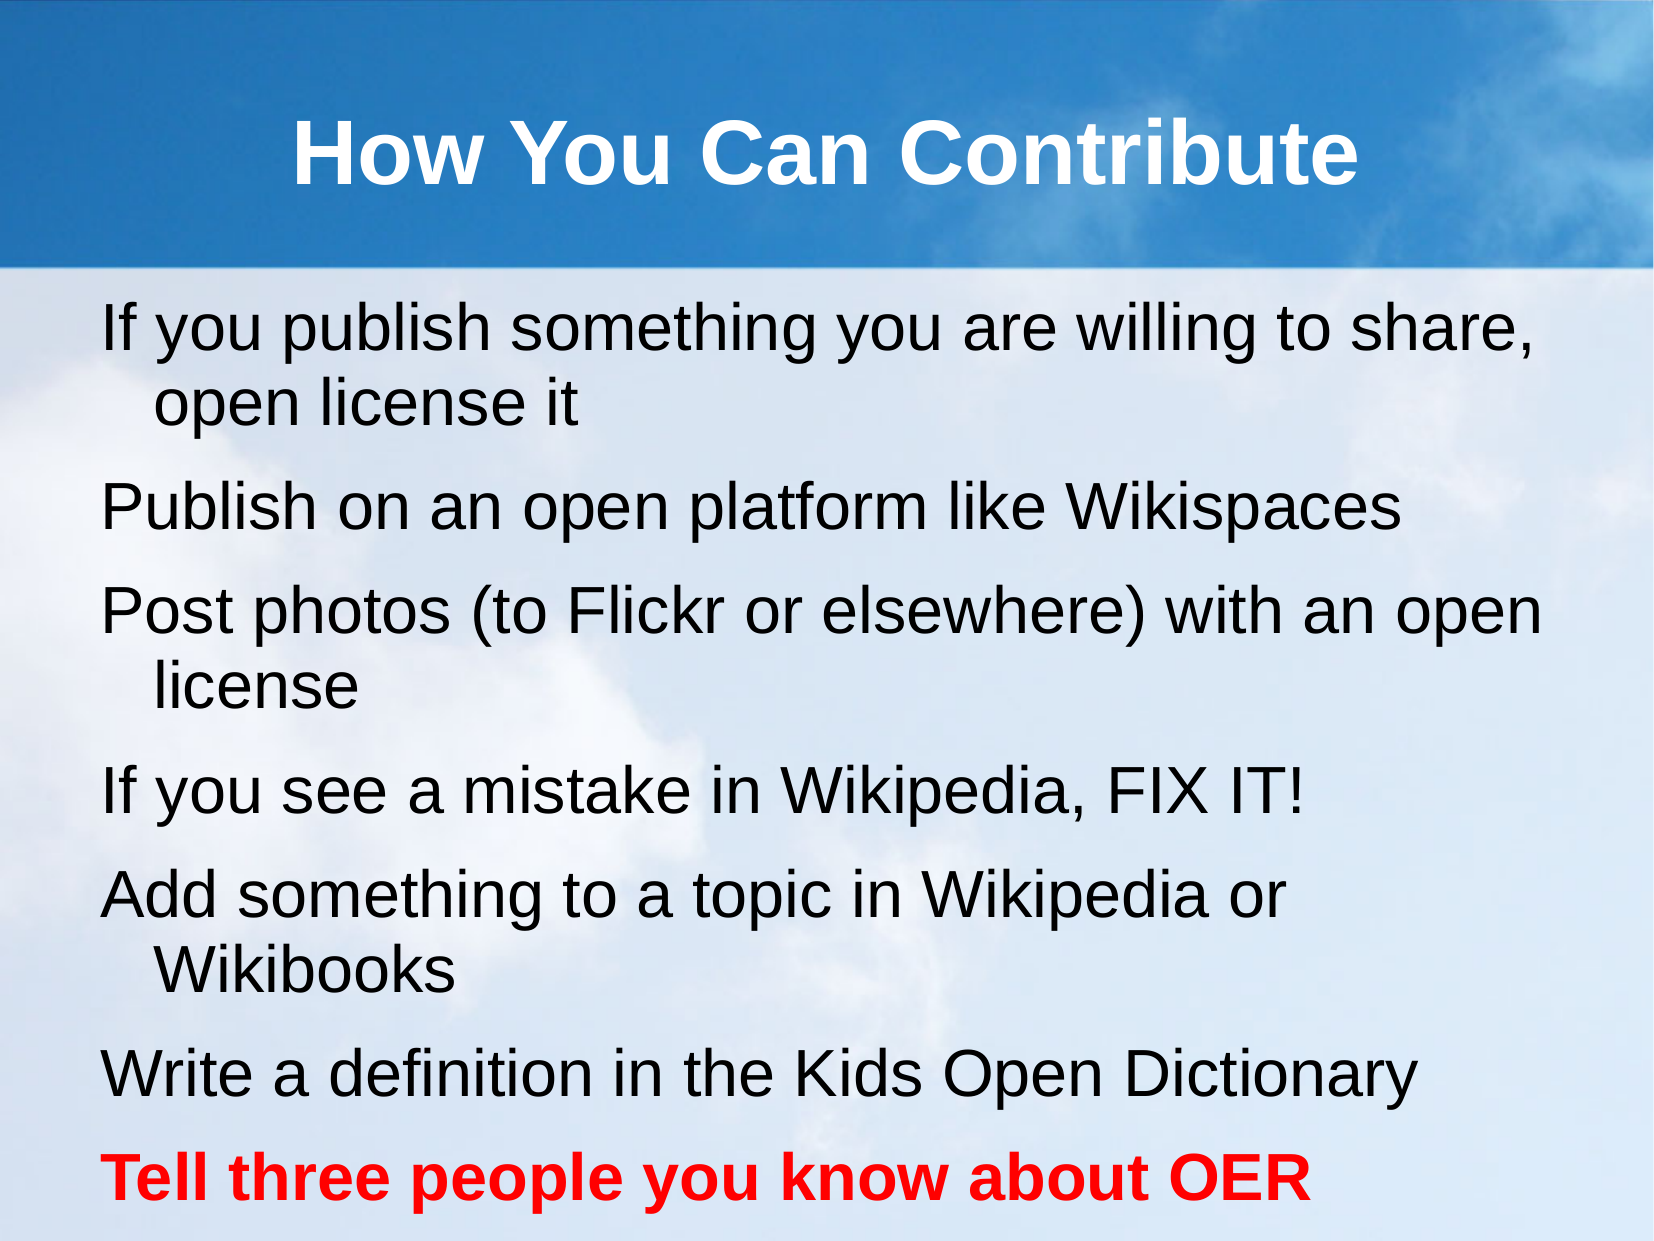

# How You Can Contribute
If you publish something you are willing to share, open license it
Publish on an open platform like Wikispaces
Post photos (to Flickr or elsewhere) with an open license
If you see a mistake in Wikipedia, FIX IT!
Add something to a topic in Wikipedia or Wikibooks
Write a definition in the Kids Open Dictionary
Tell three people you know about OER